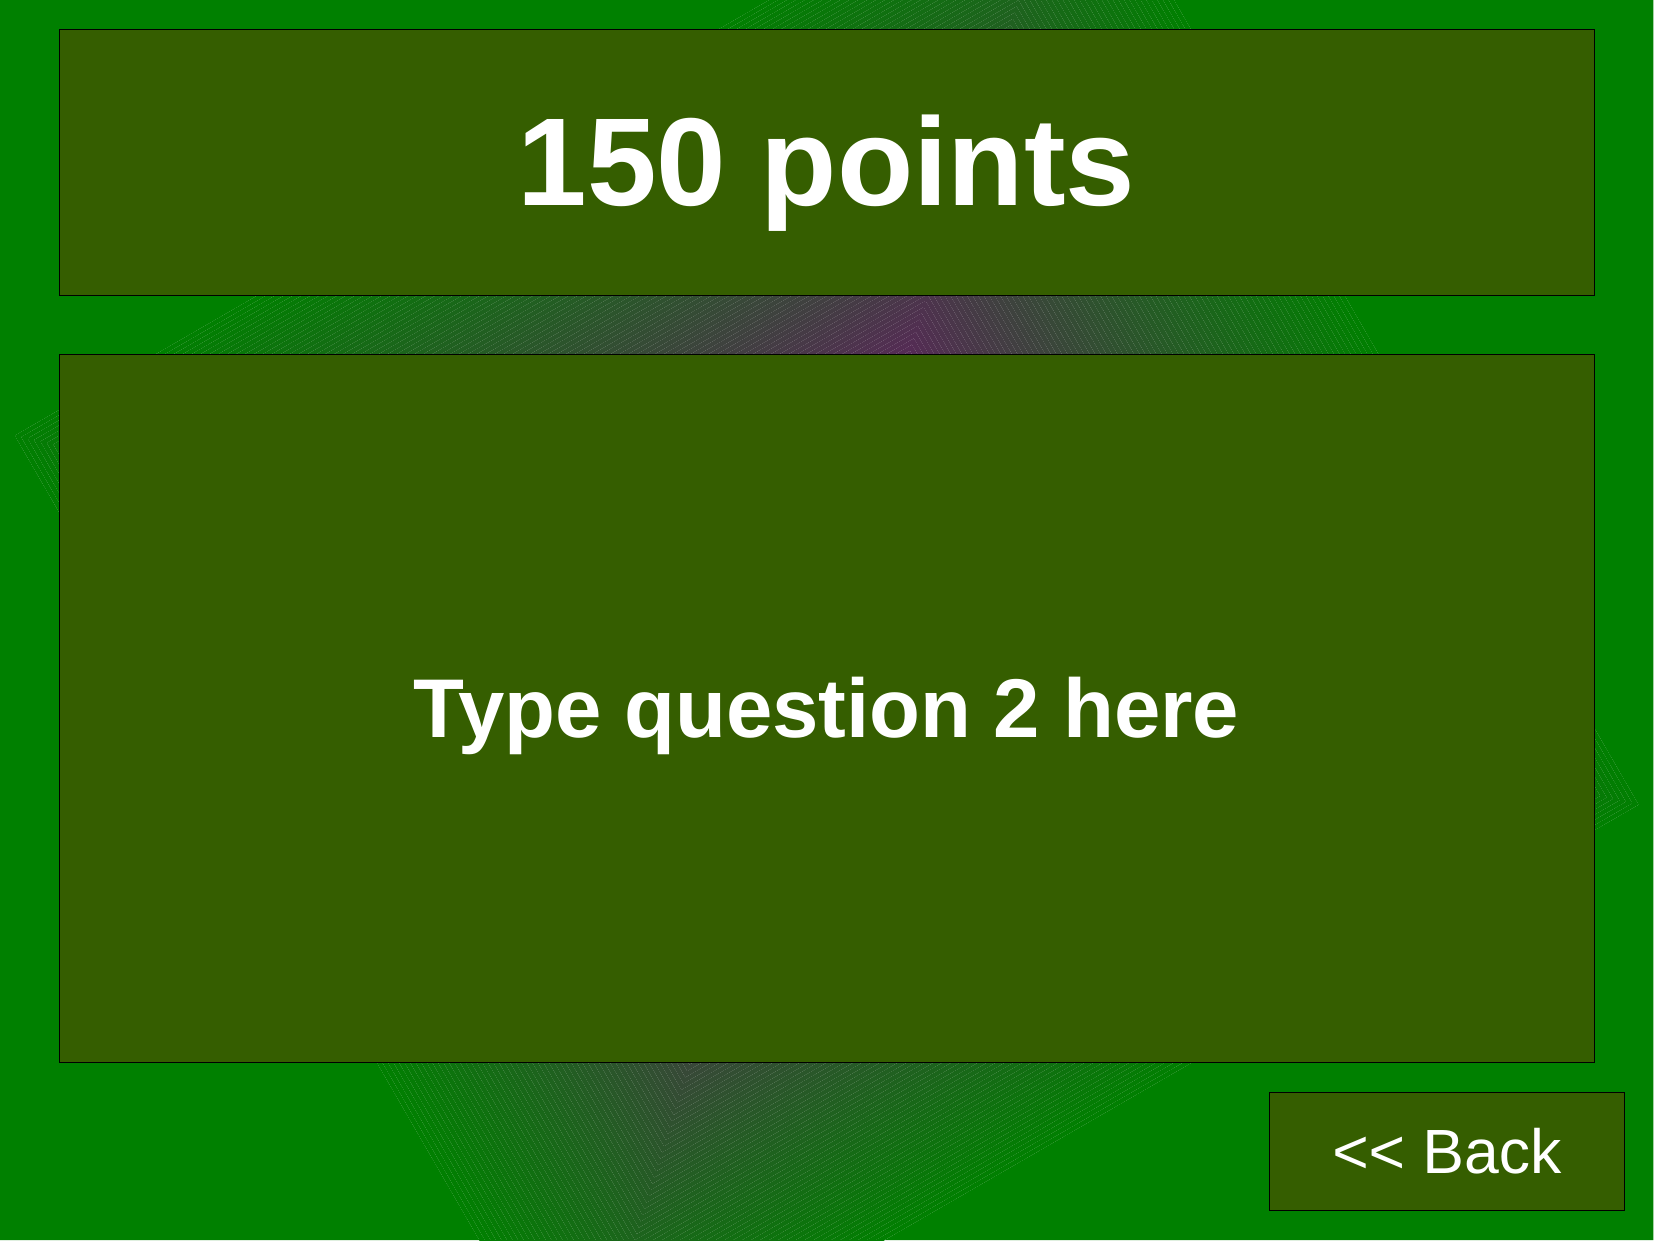

150 points
Type question 2 here
<< Back